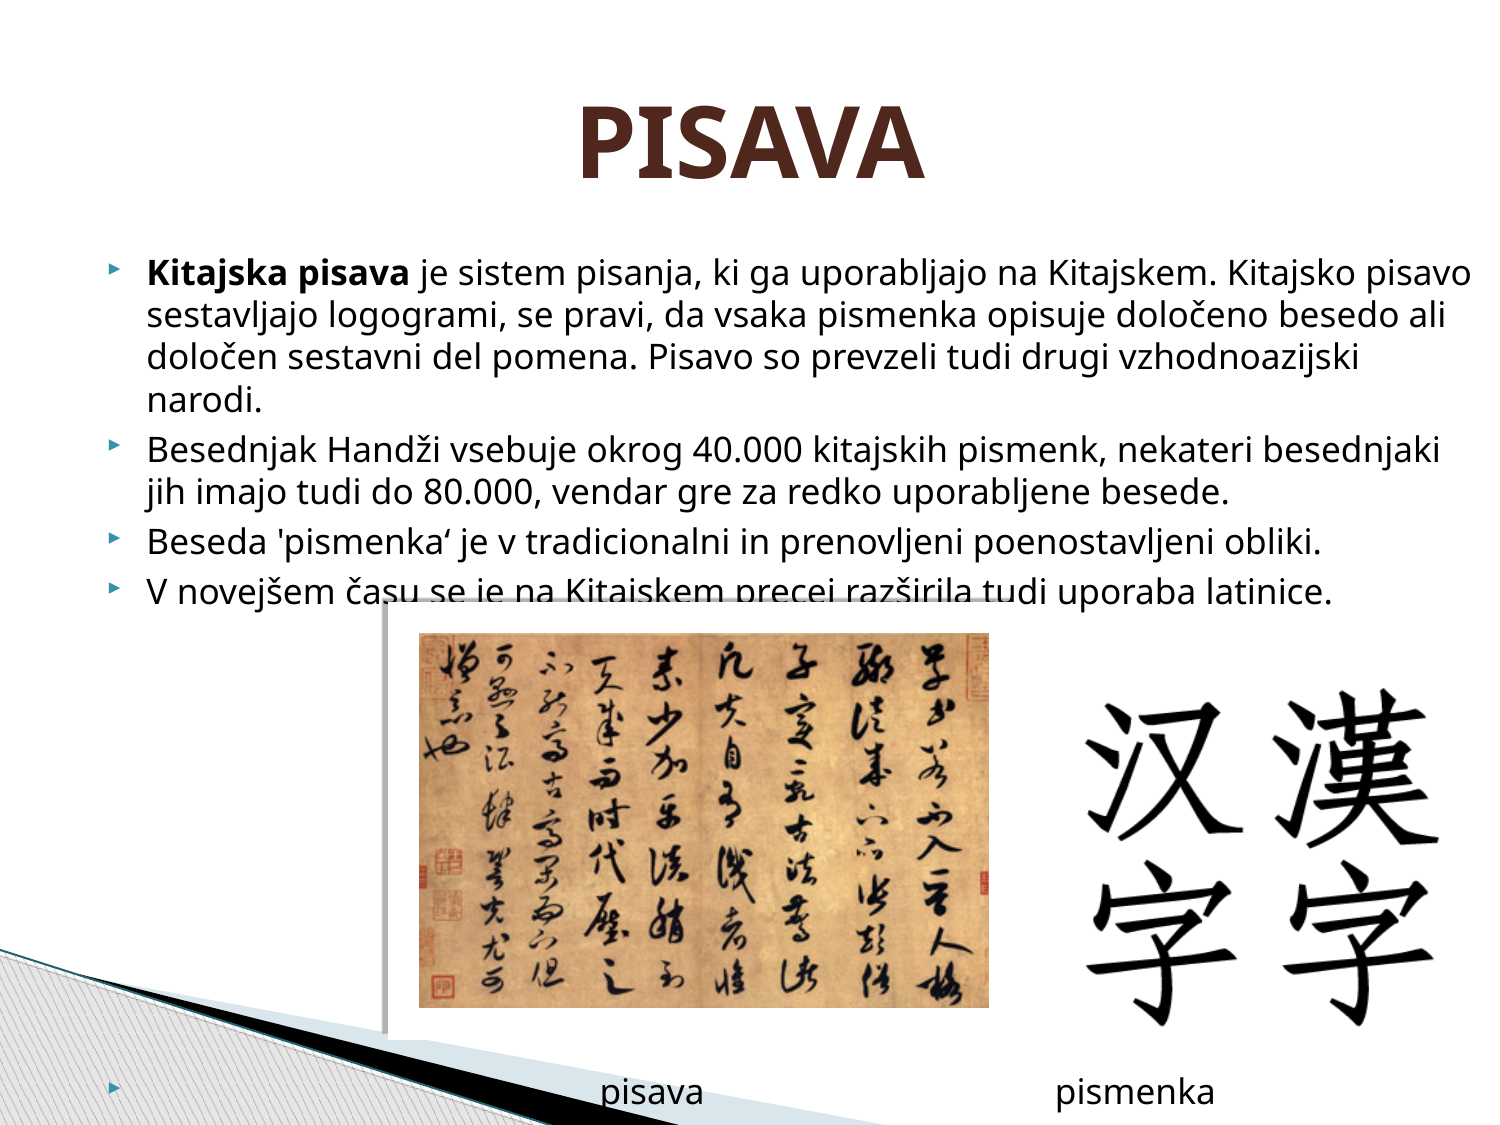

PISAVA
# Kitajska pisava je sistem pisanja, ki ga uporabljajo na Kitajskem. Kitajsko pisavo sestavljajo logogrami, se pravi, da vsaka pismenka opisuje določeno besedo ali določen sestavni del pomena. Pisavo so prevzeli tudi drugi vzhodnoazijski narodi.
Besednjak Handži vsebuje okrog 40.000 kitajskih pismenk, nekateri besednjaki jih imajo tudi do 80.000, vendar gre za redko uporabljene besede.
Beseda 'pismenka‘ je v tradicionalni in prenovljeni poenostavljeni obliki.
V novejšem času se je na Kitajskem precej razširila tudi uporaba latinice.
 pisava pismenka